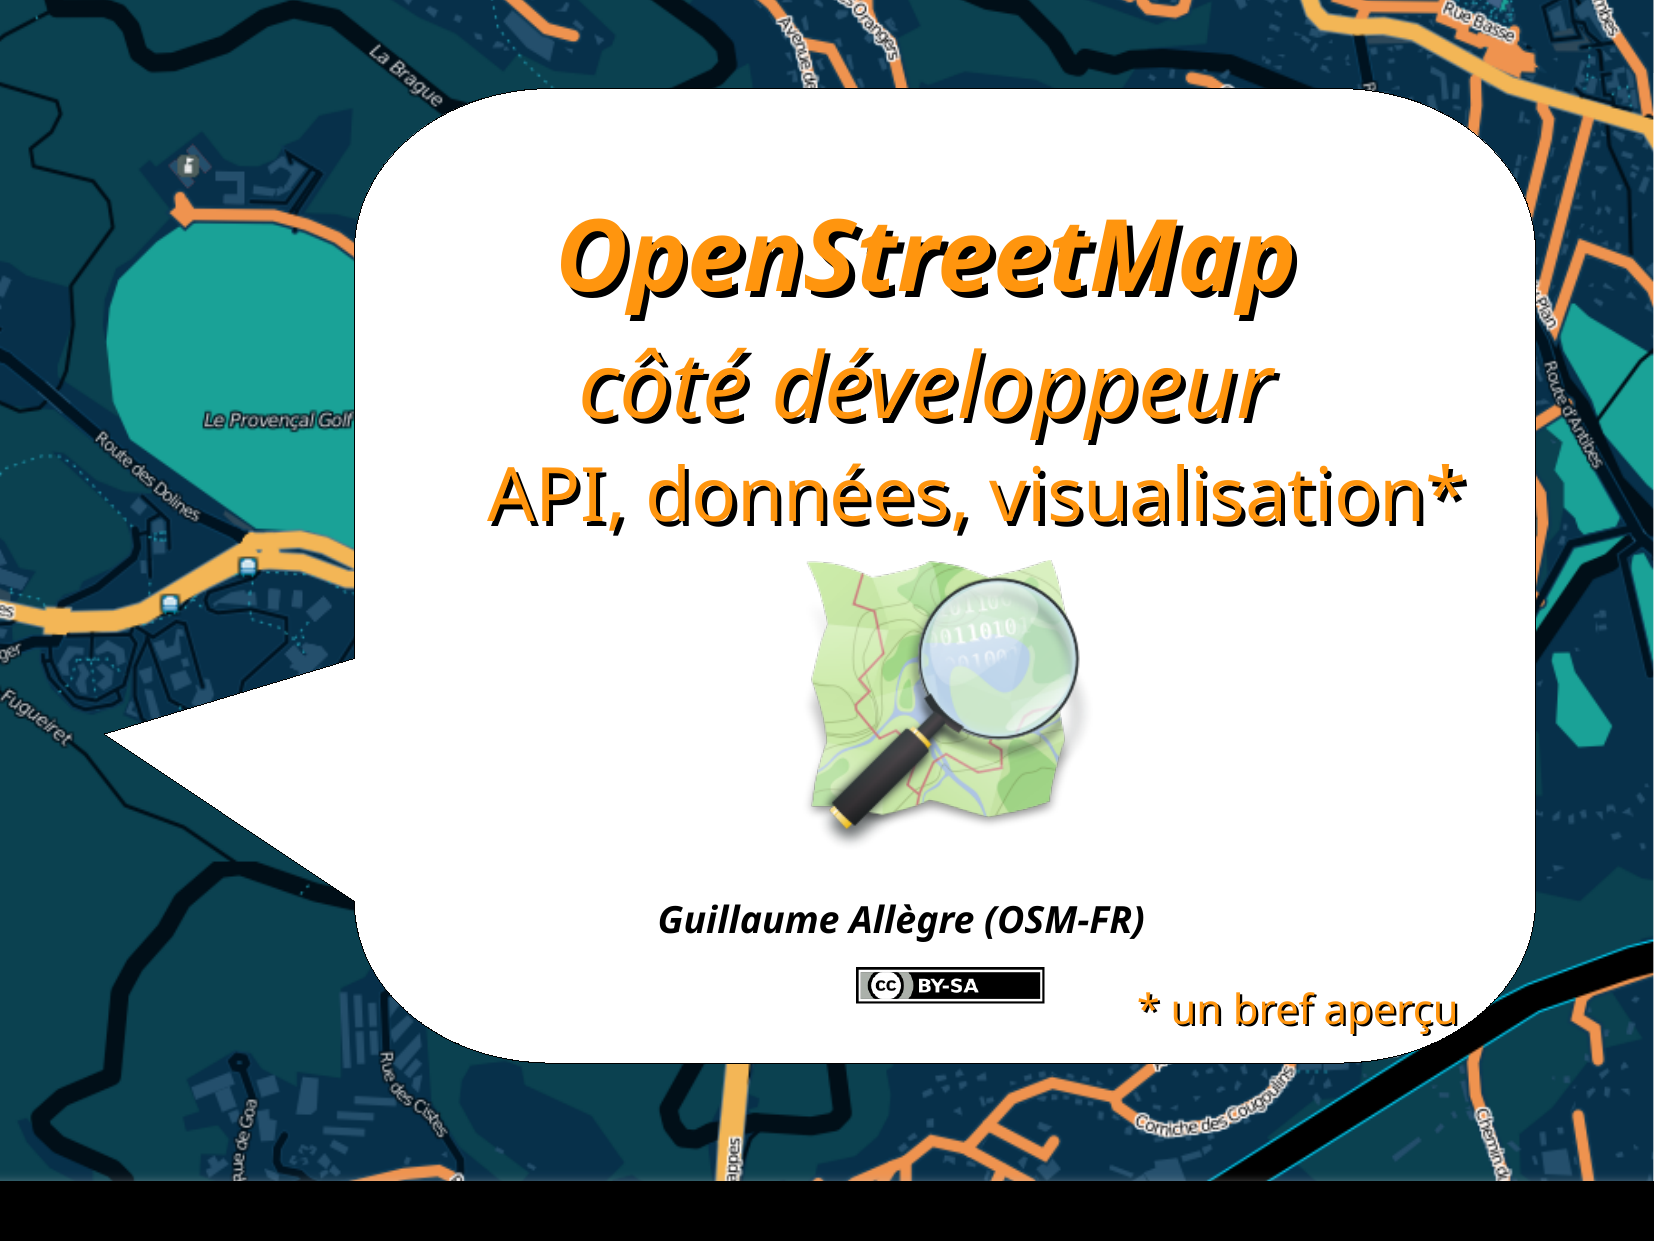

OpenStreetMap
côté développeur
API, données, visualisation*
Arnaud Van De Casteele
Guillaume Allègre (OSM-FR)
* un bref aperçu